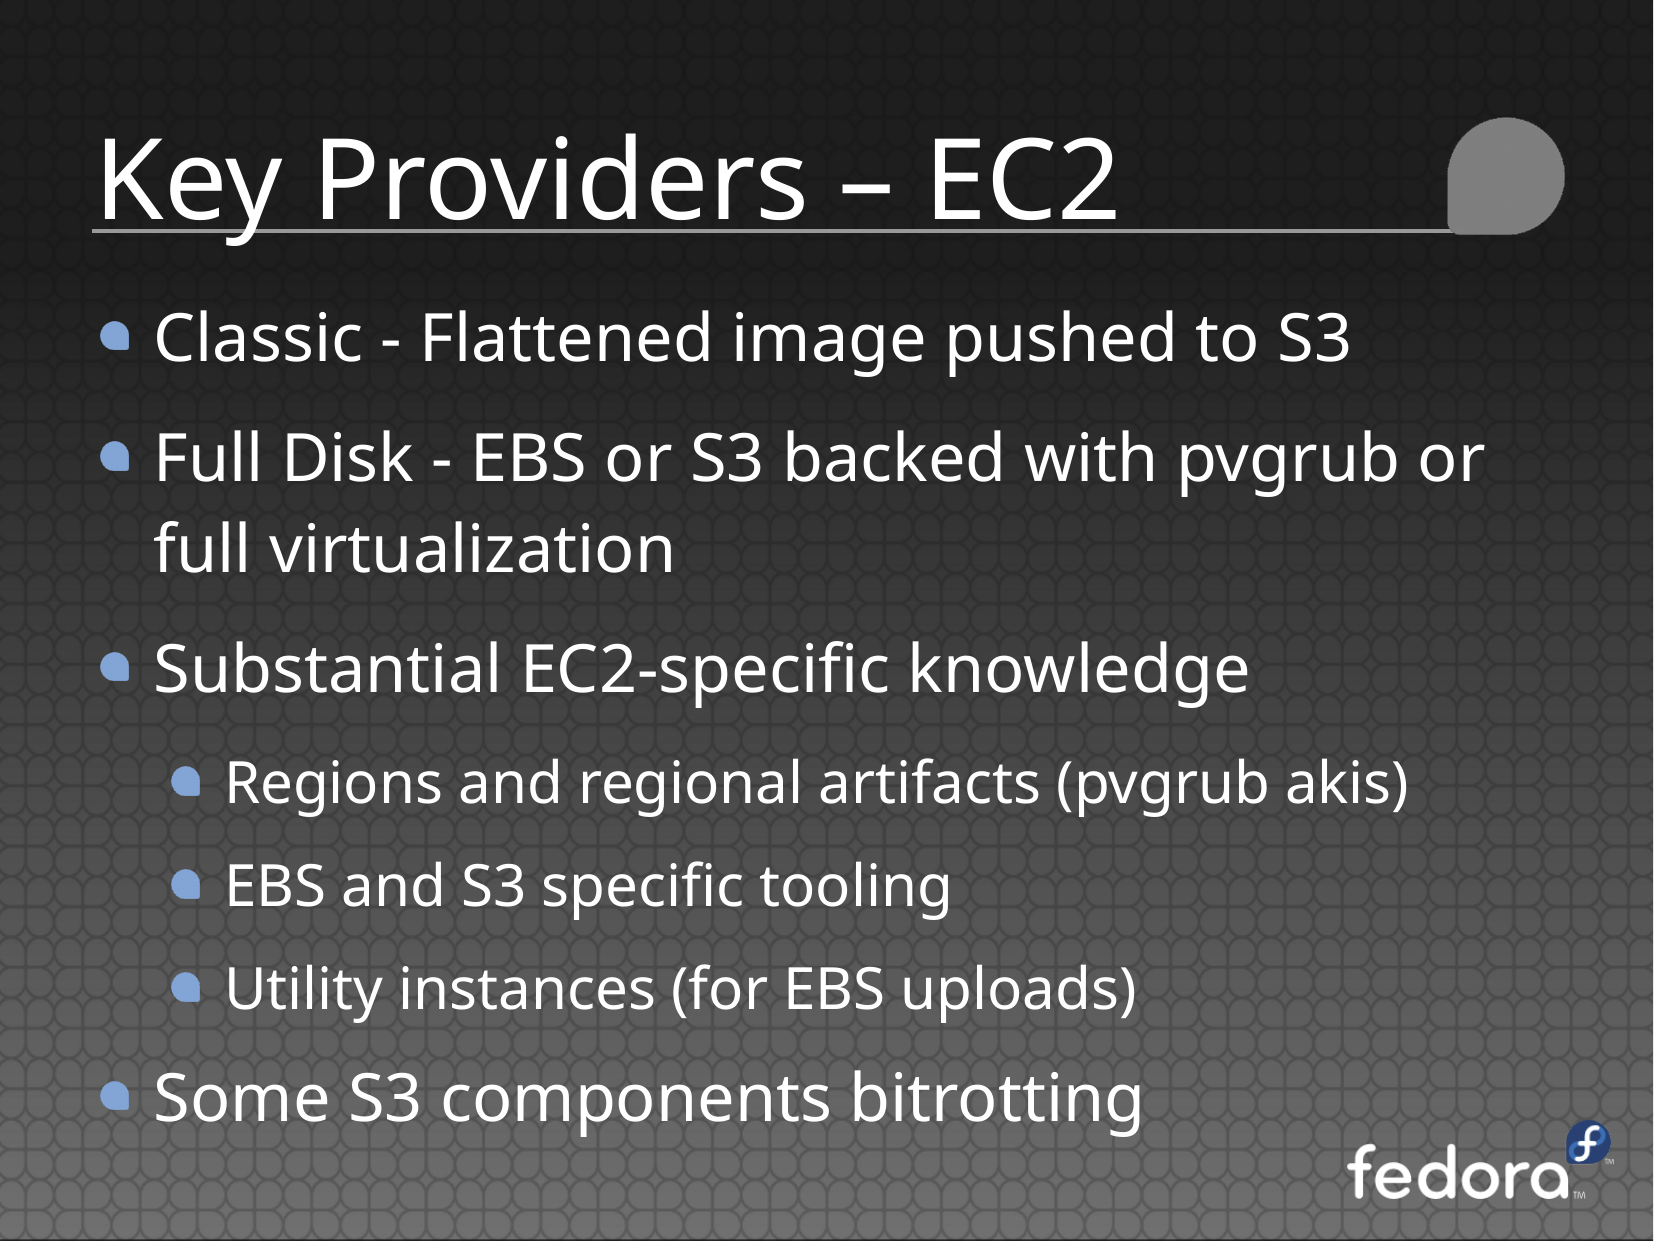

Key Providers – EC2
# Classic - Flattened image pushed to S3
Full Disk - EBS or S3 backed with pvgrub or full virtualization
Substantial EC2-specific knowledge
Regions and regional artifacts (pvgrub akis)
EBS and S3 specific tooling
Utility instances (for EBS uploads)
Some S3 components bitrotting